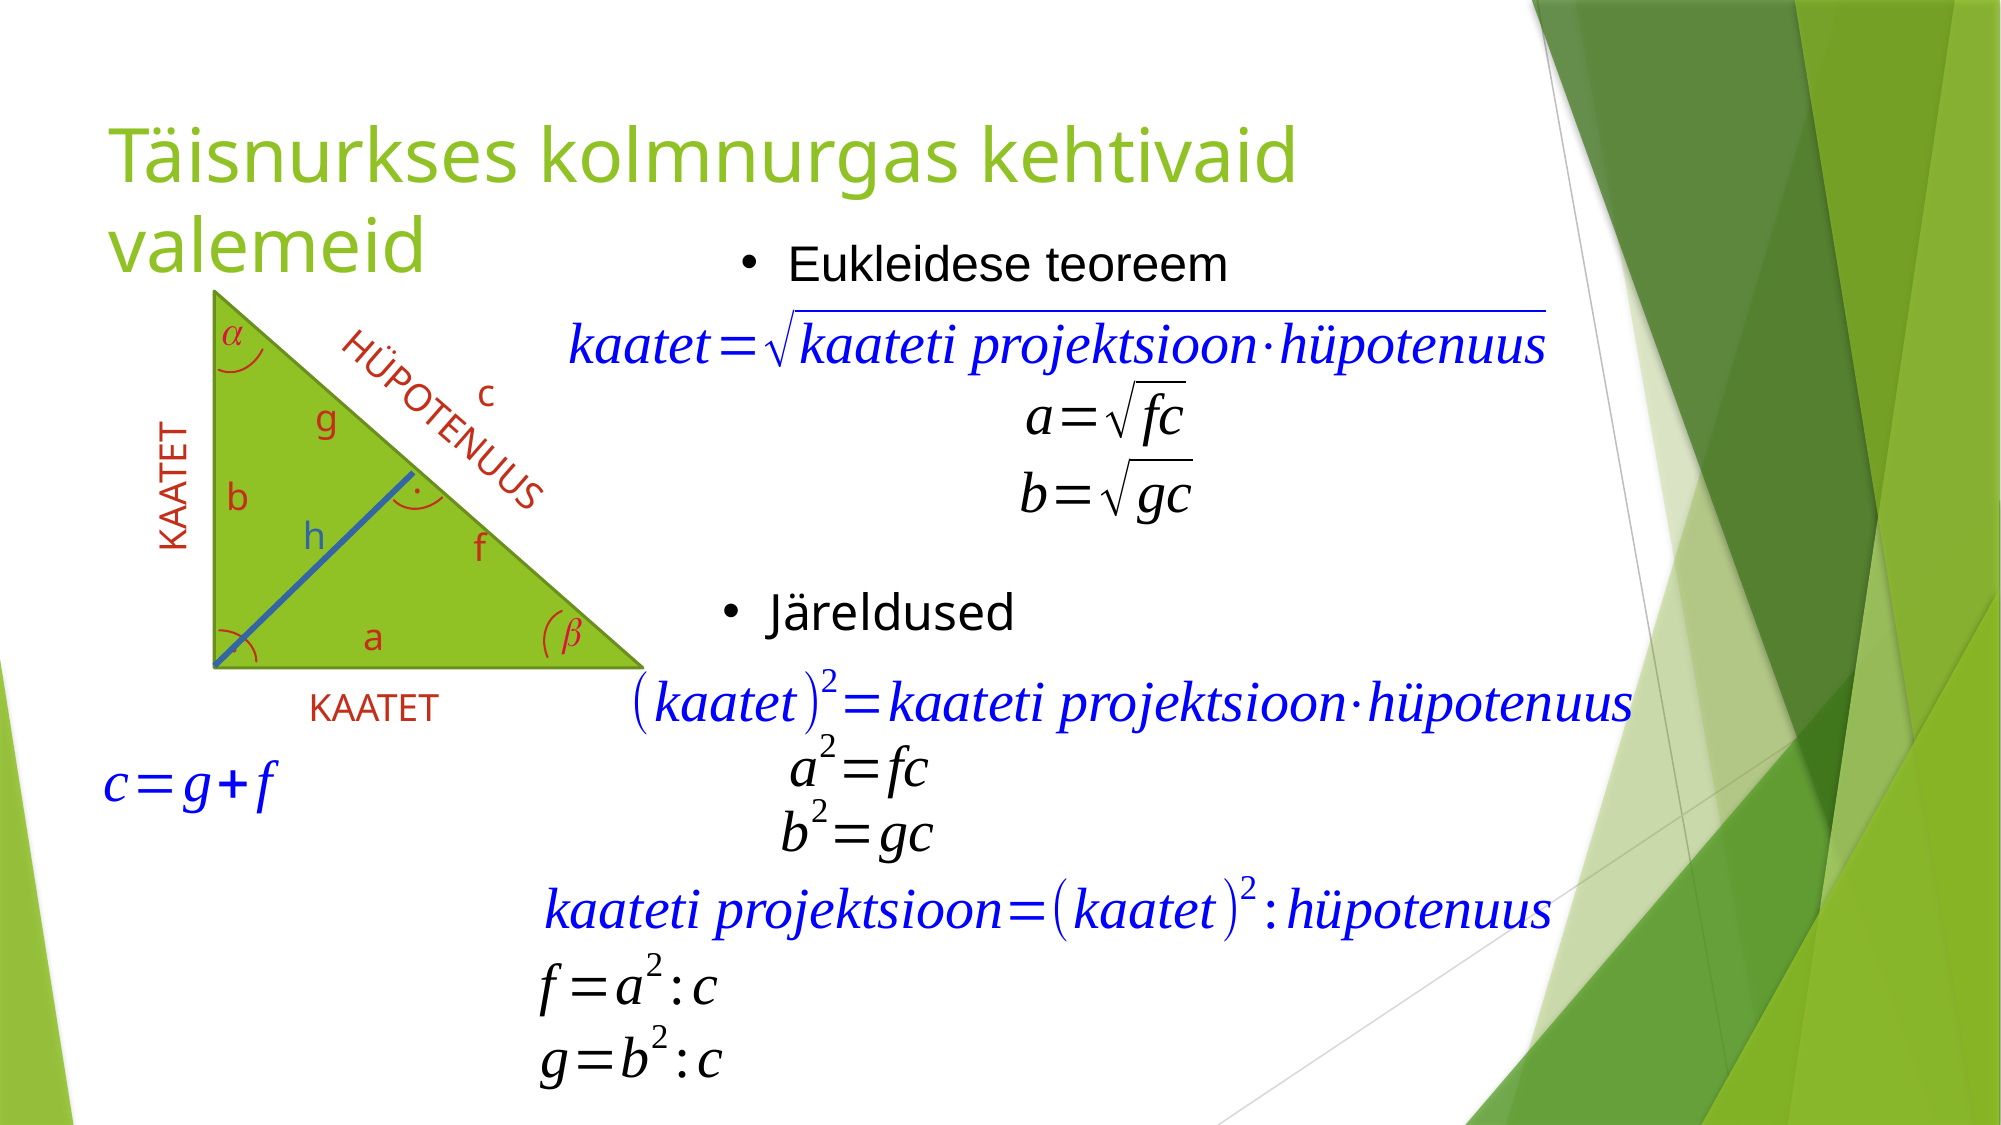

# Täisnurkses kolmnurgas kehtivaid valemeid
Eukleidese teoreem
c
g
HÜPOTENUUS
.
KAATET
b
h
f
Järeldused
a
.
KAATET